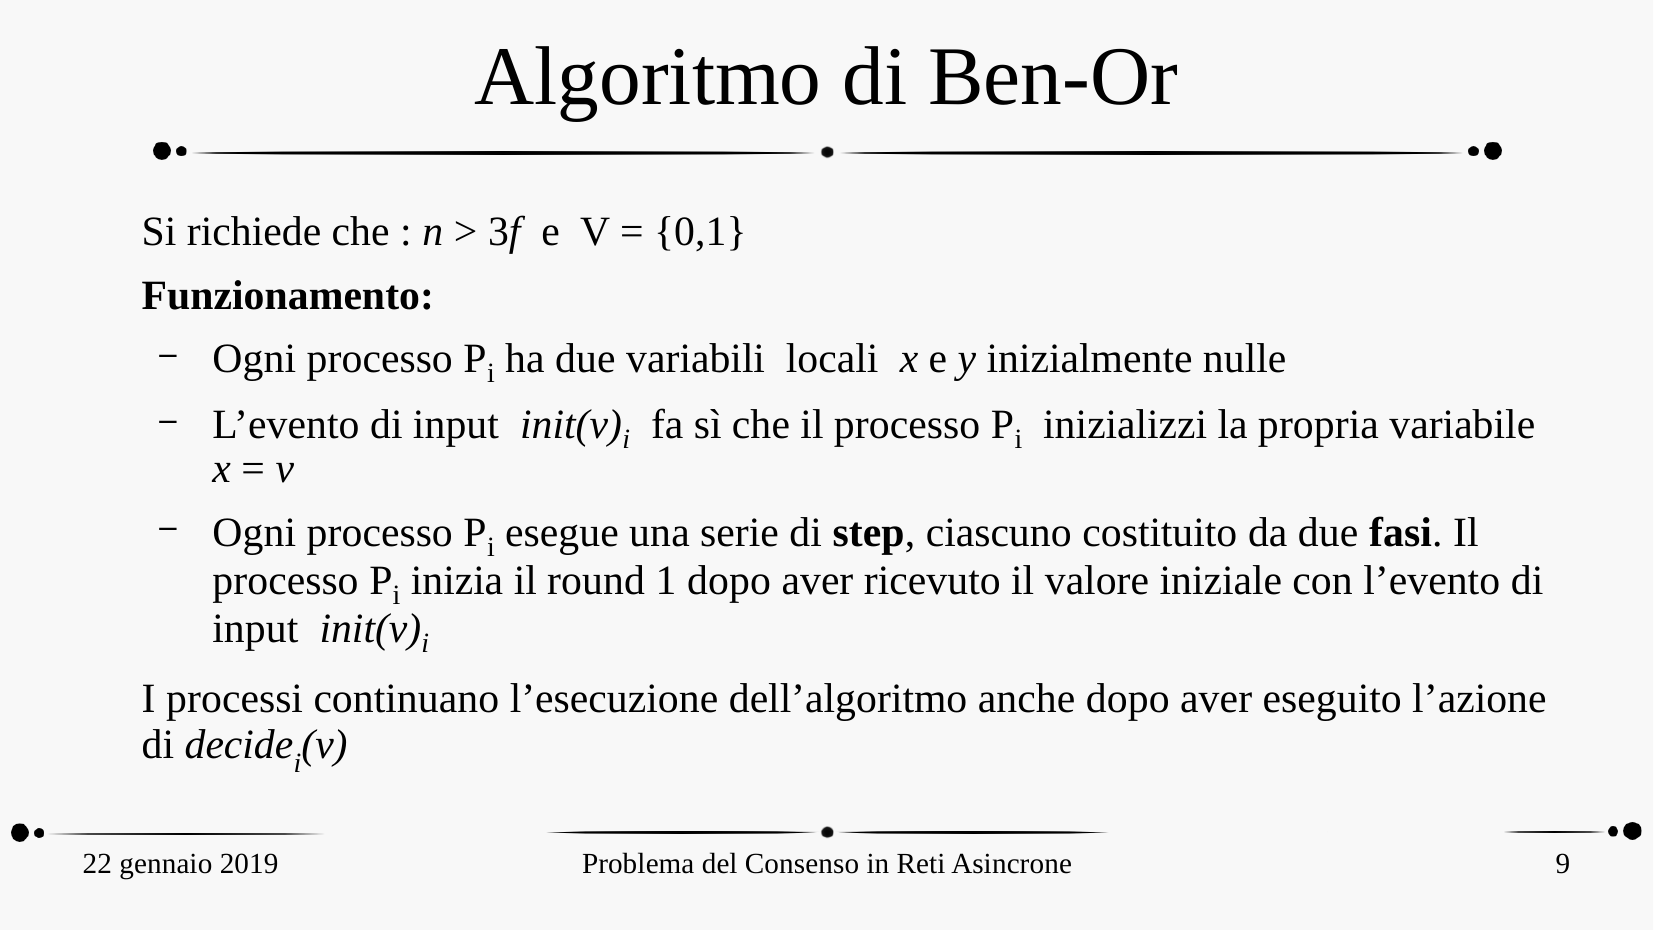

# Algoritmo di Ben-Or
Si richiede che : n > 3f e V = {0,1}
Funzionamento:
Ogni processo Pi ha due variabili locali x e y inizialmente nulle
L’evento di input init(v)i fa sì che il processo Pi inizializzi la propria variabile x = v
Ogni processo Pi esegue una serie di step, ciascuno costituito da due fasi. Il processo Pi inizia il round 1 dopo aver ricevuto il valore iniziale con l’evento di input init(v)i
I processi continuano l’esecuzione dell’algoritmo anche dopo aver eseguito l’azione di decidei(v)
22 gennaio 2019
Problema del Consenso in Reti Asincrone
9